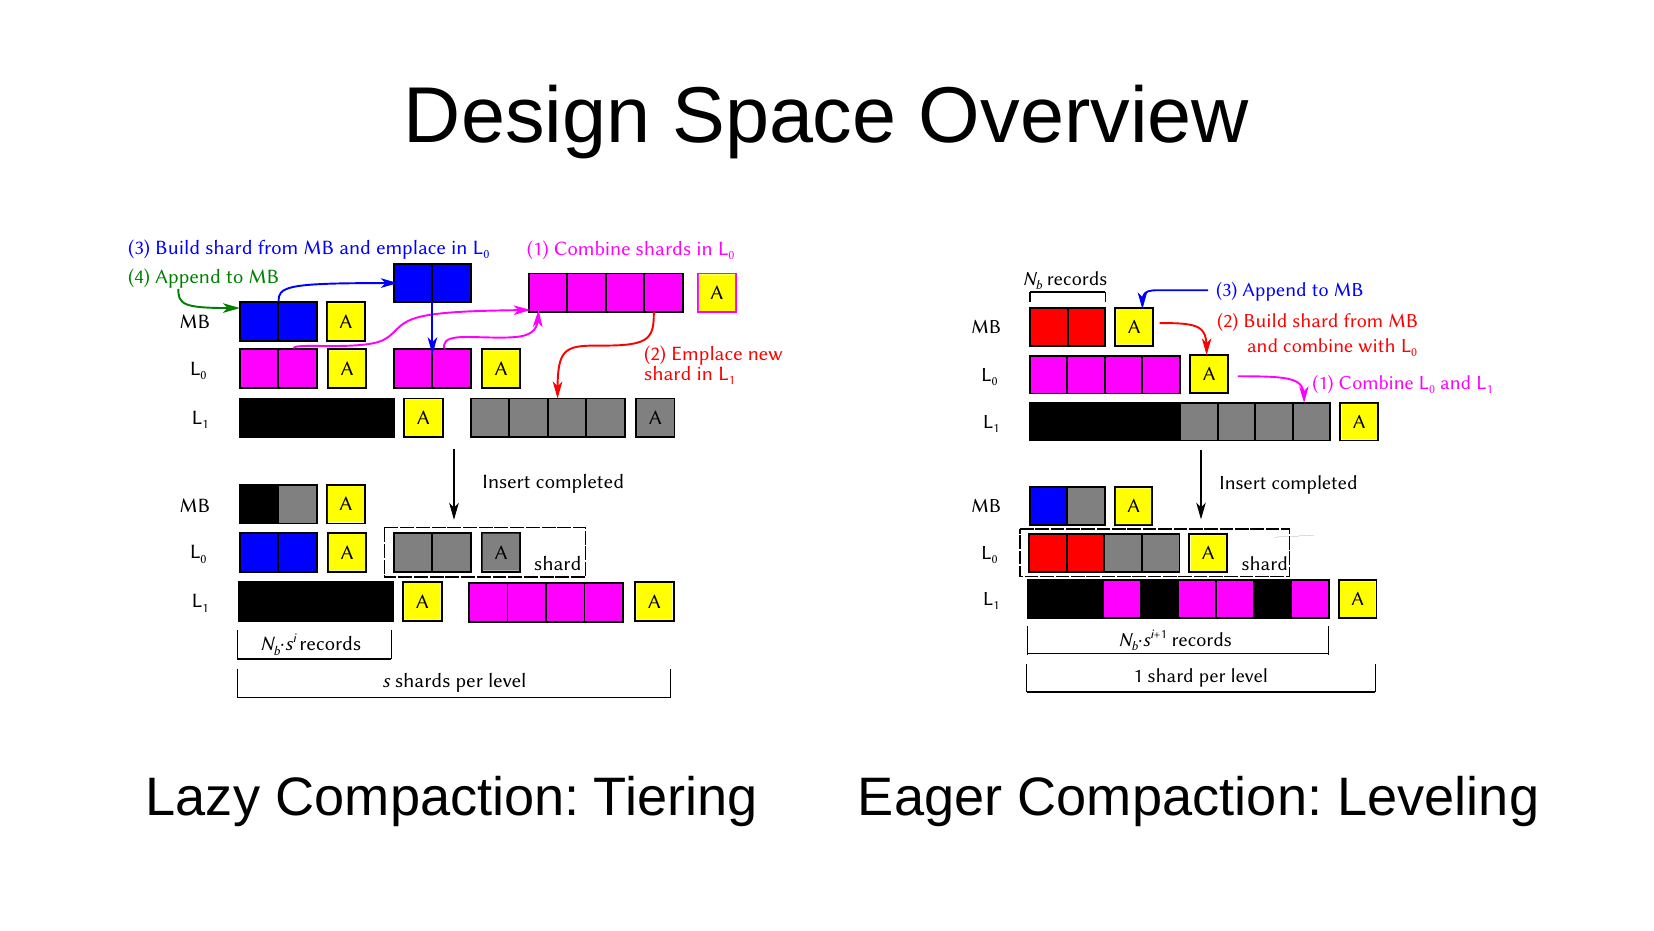

# Design Space Overview
Lazy Compaction: Tiering
Eager Compaction: Leveling